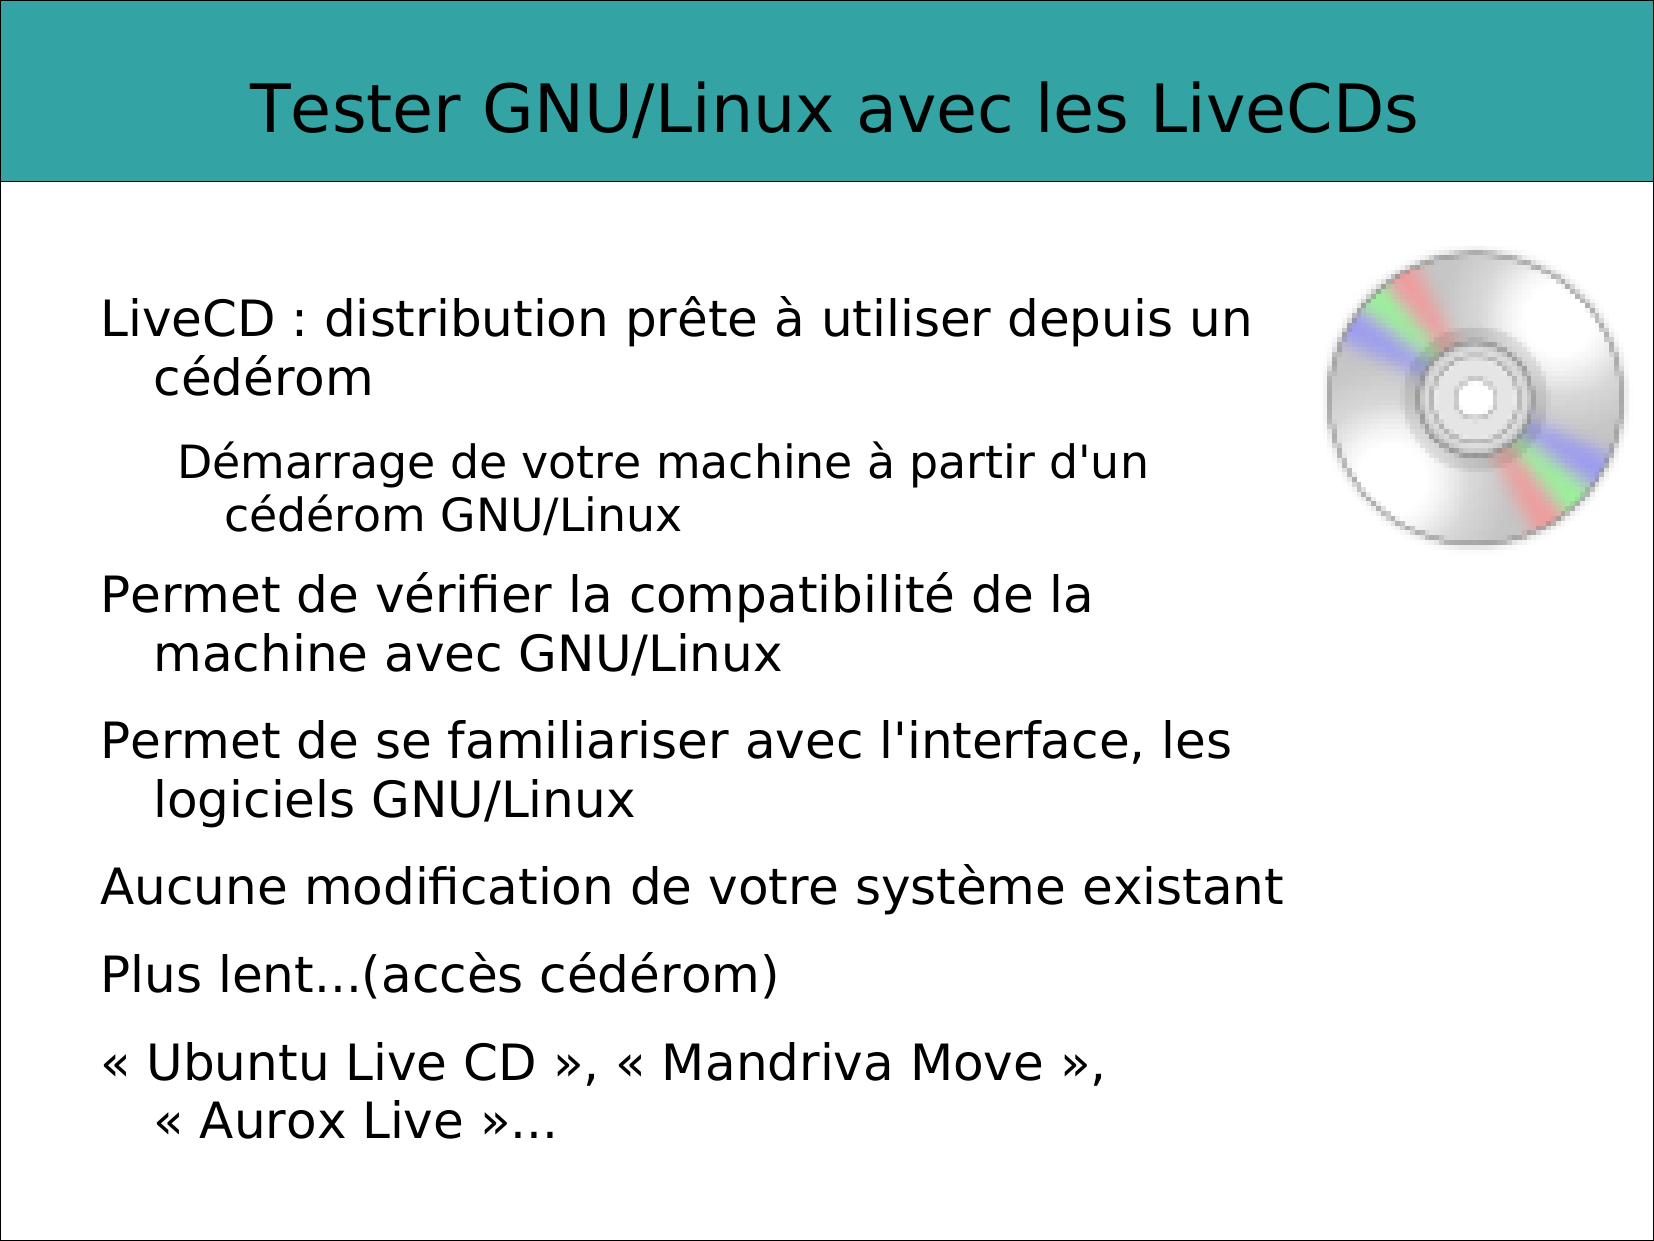

# Tester GNU/Linux avec les LiveCDs
LiveCD : distribution prête à utiliser depuis un cédérom
Démarrage de votre machine à partir d'un cédérom GNU/Linux
Permet de vérifier la compatibilité de la machine avec GNU/Linux
Permet de se familiariser avec l'interface, les logiciels GNU/Linux
Aucune modification de votre système existant
Plus lent...(accès cédérom)
« Ubuntu Live CD », « Mandriva Move », « Aurox Live »...